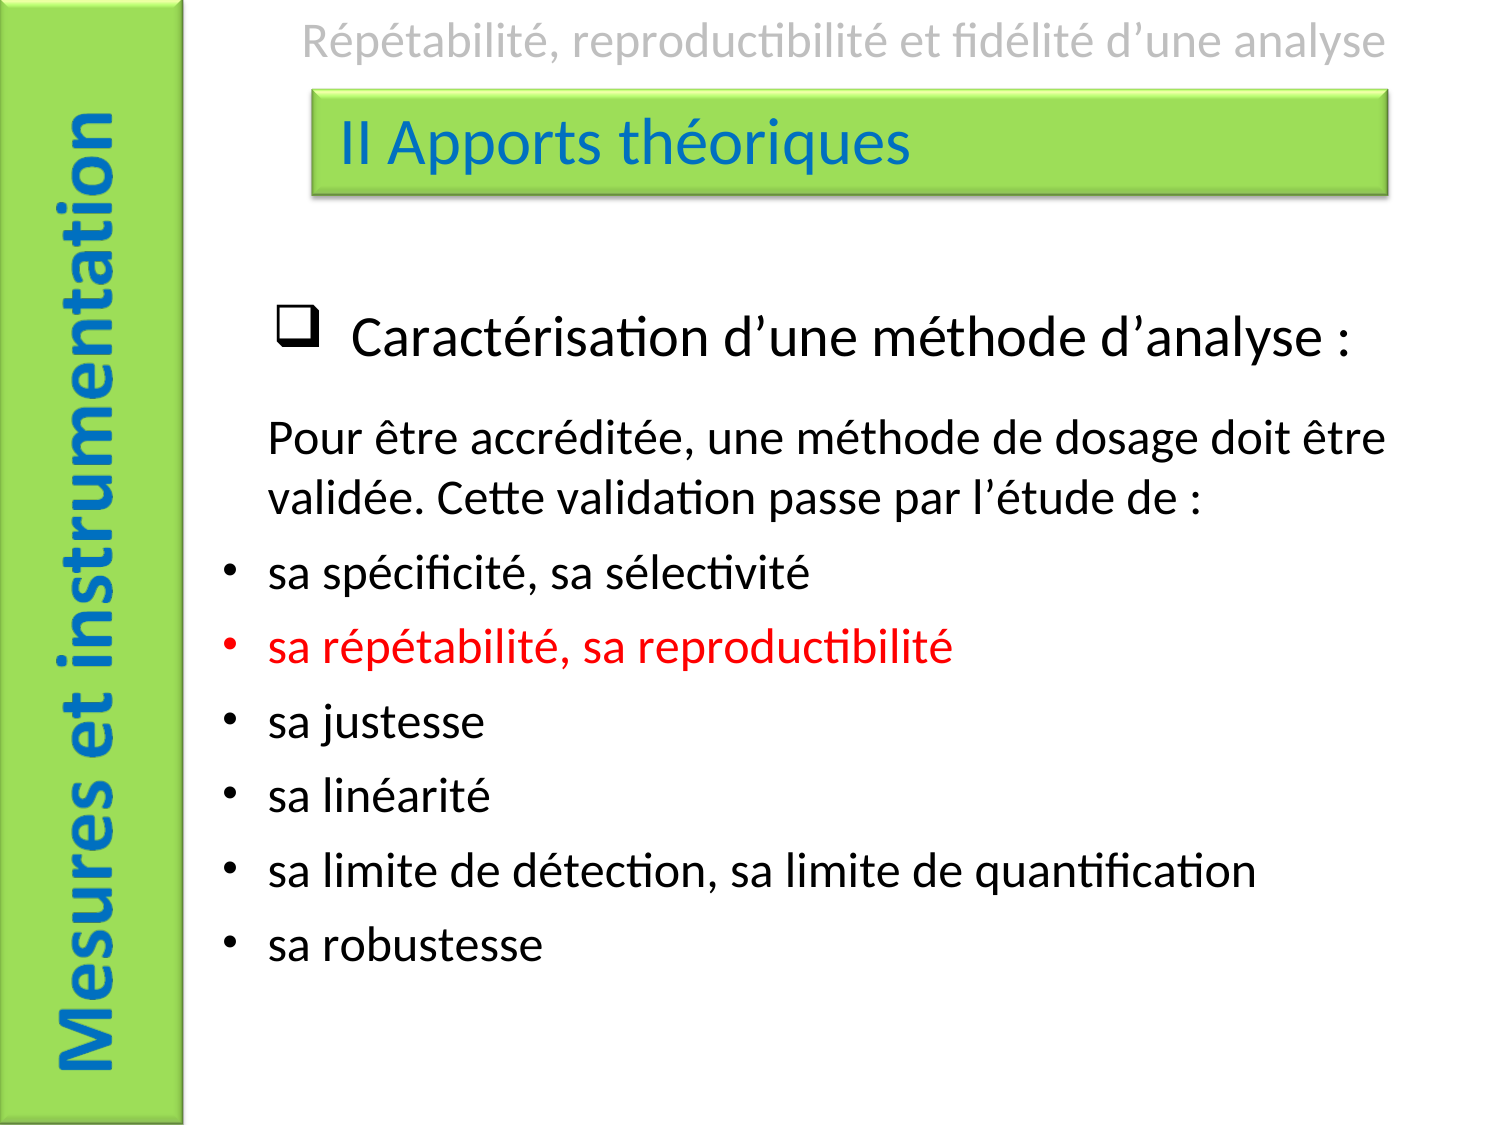

Répétabilité, reproductibilité et fidélité d’une analyse
II Apports théoriques
 Caractérisation d’une méthode d’analyse :
	Pour être accréditée, une méthode de dosage doit être validée. Cette validation passe par l’étude de :
sa spécificité, sa sélectivité
sa répétabilité, sa reproductibilité
sa justesse
sa linéarité
sa limite de détection, sa limite de quantification
sa robustesse